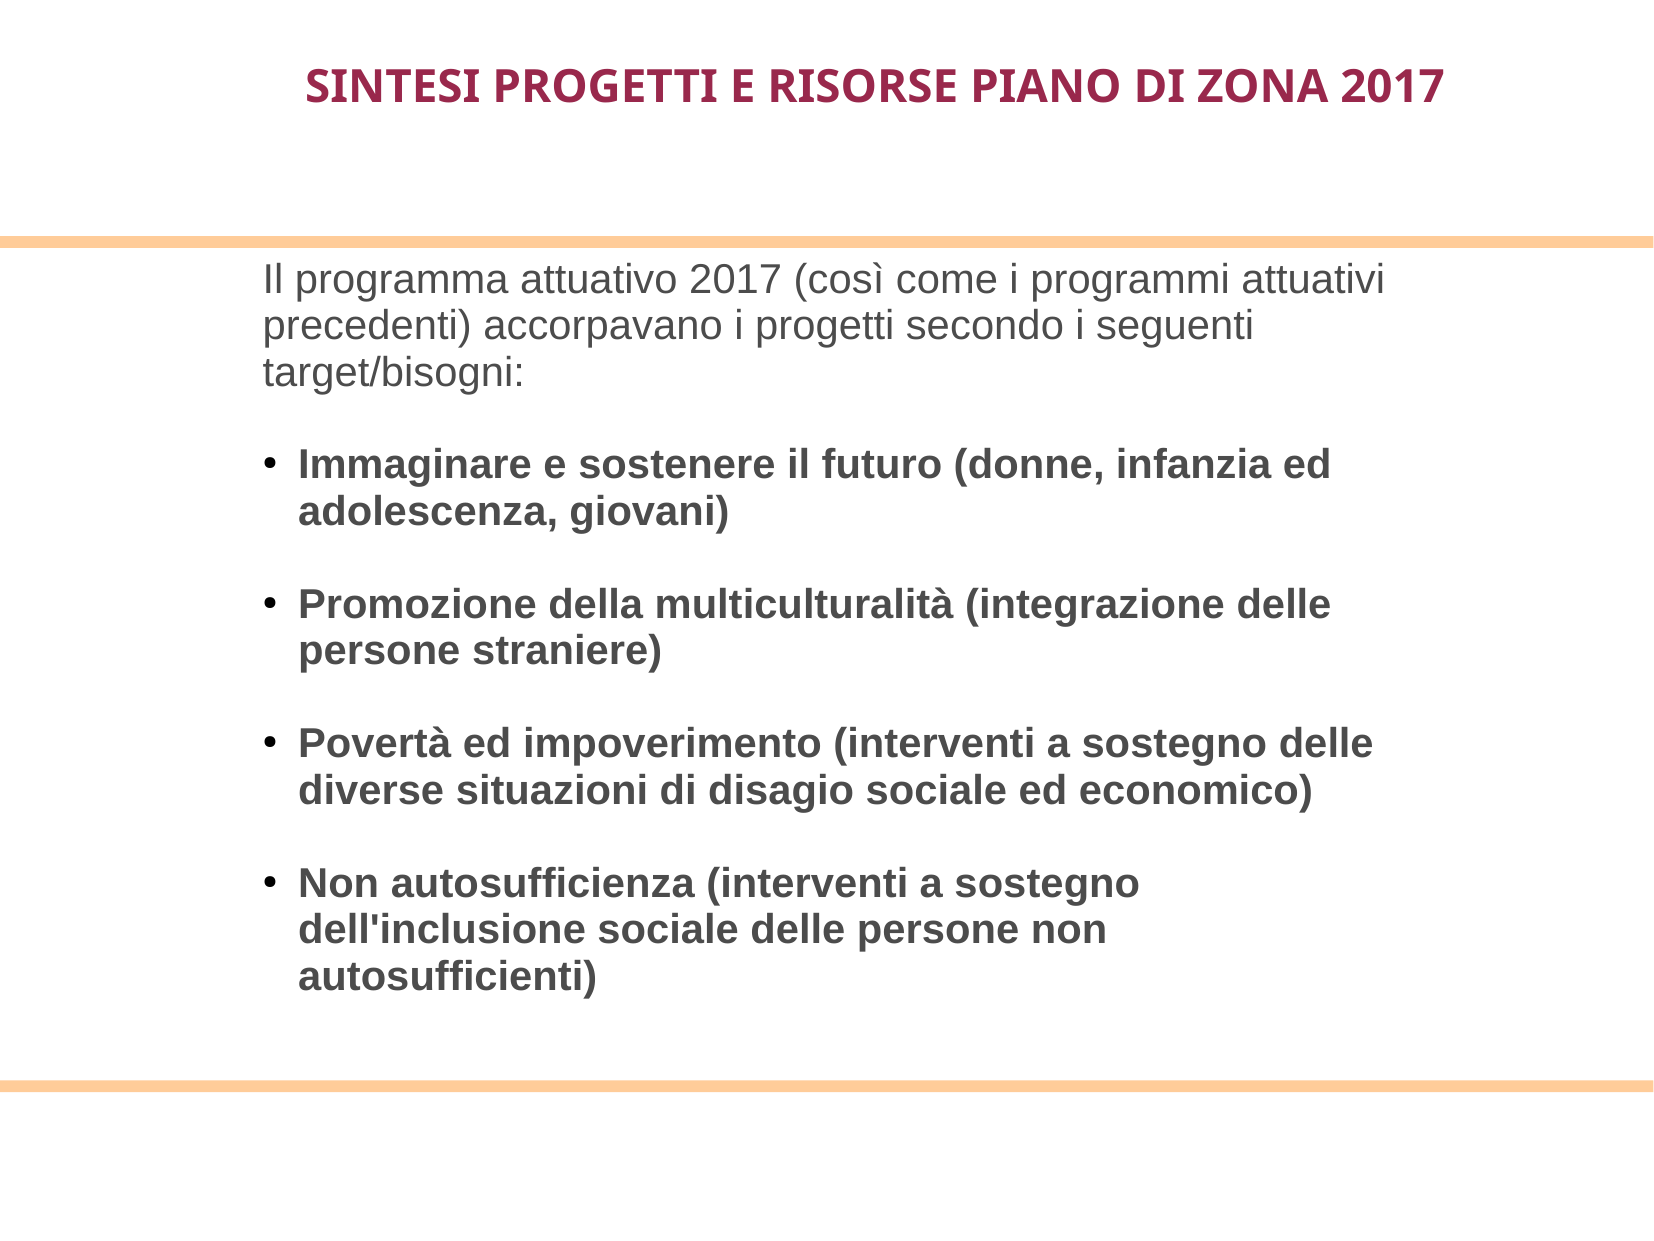

SINTESI PROGETTI E RISORSE PIANO DI ZONA 2017
Il programma attuativo 2017 (così come i programmi attuativi precedenti) accorpavano i progetti secondo i seguenti target/bisogni:
Immaginare e sostenere il futuro (donne, infanzia ed adolescenza, giovani)
Promozione della multiculturalità (integrazione delle persone straniere)
Povertà ed impoverimento (interventi a sostegno delle diverse situazioni di disagio sociale ed economico)
Non autosufficienza (interventi a sostegno dell'inclusione sociale delle persone non autosufficienti)
#